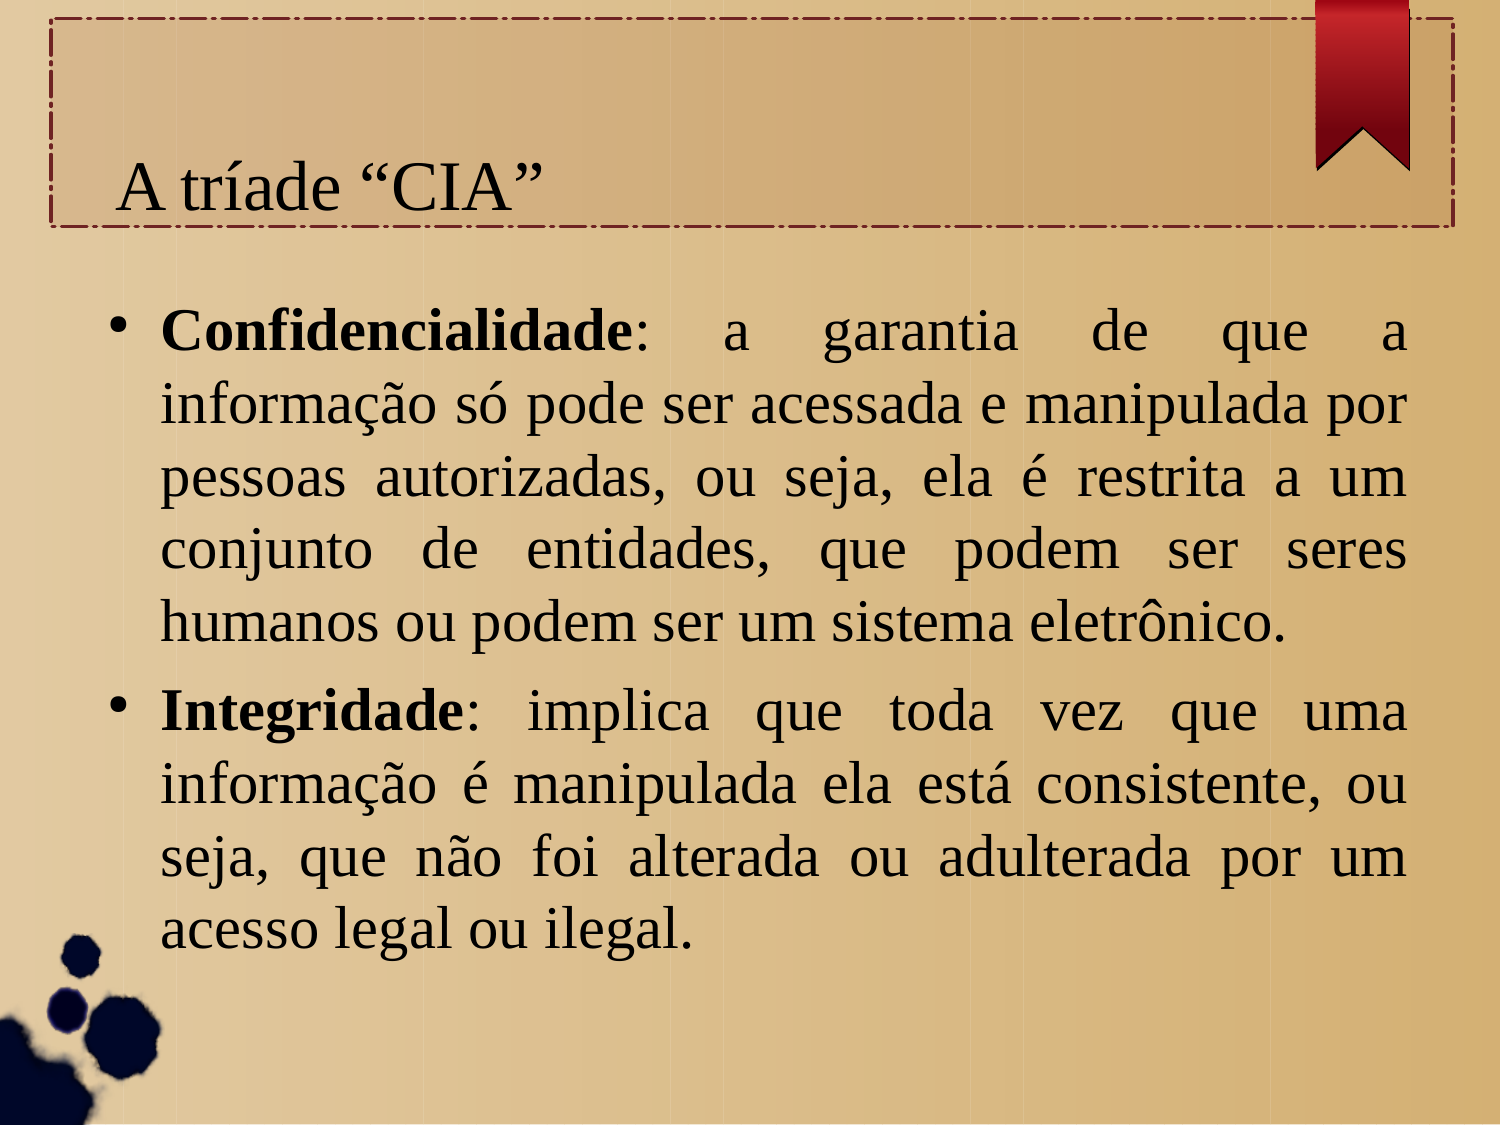

# A tríade “CIA”
Confidencialidade: a garantia de que a informação só pode ser acessada e manipulada por pessoas autorizadas, ou seja, ela é restrita a um conjunto de entidades, que podem ser seres humanos ou podem ser um sistema eletrônico.
Integridade: implica que toda vez que uma informação é manipulada ela está consistente, ou seja, que não foi alterada ou adulterada por um acesso legal ou ilegal.